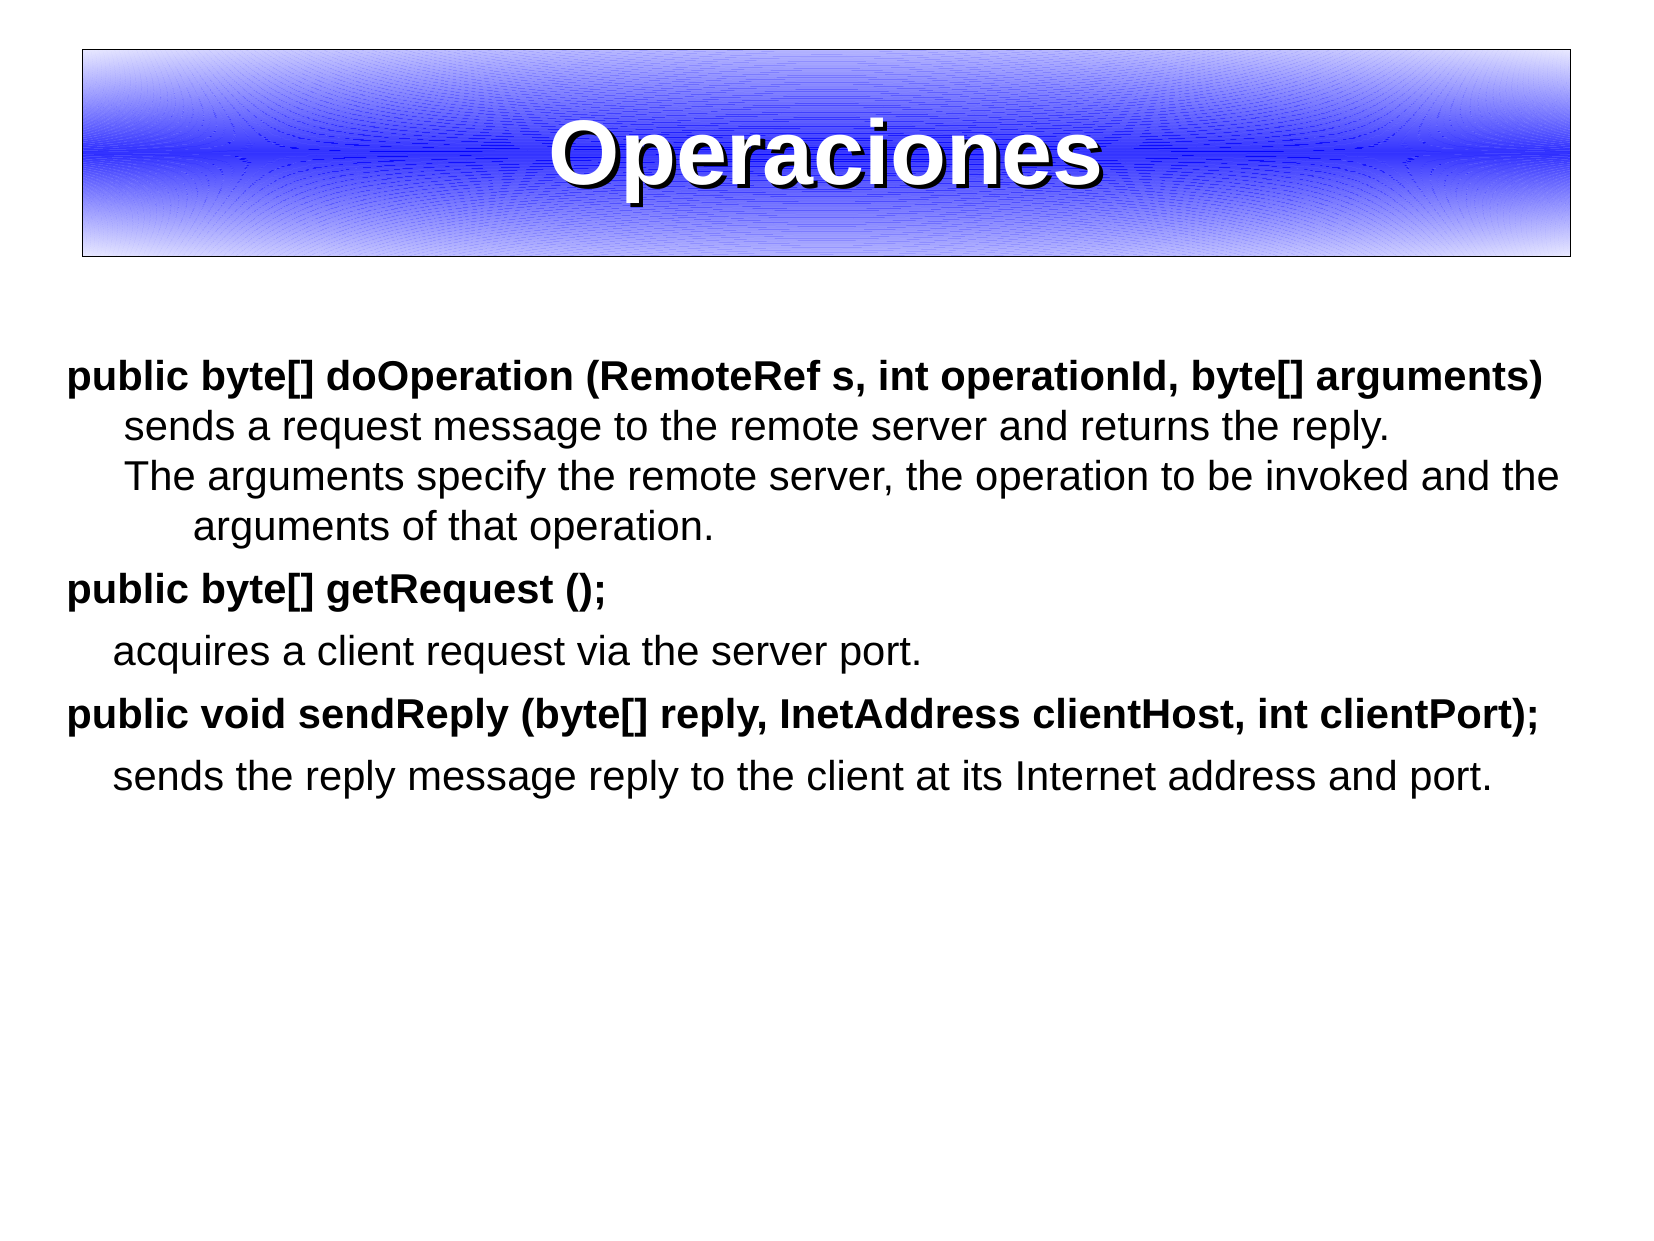

# Operaciones
public byte[] doOperation (RemoteRef s, int operationId, byte[] arguments)
 sends a request message to the remote server and returns the reply.
 The arguments specify the remote server, the operation to be invoked and the
 arguments of that operation.
public byte[] getRequest ();
 acquires a client request via the server port.
public void sendReply (byte[] reply, InetAddress clientHost, int clientPort);
 sends the reply message reply to the client at its Internet address and port.